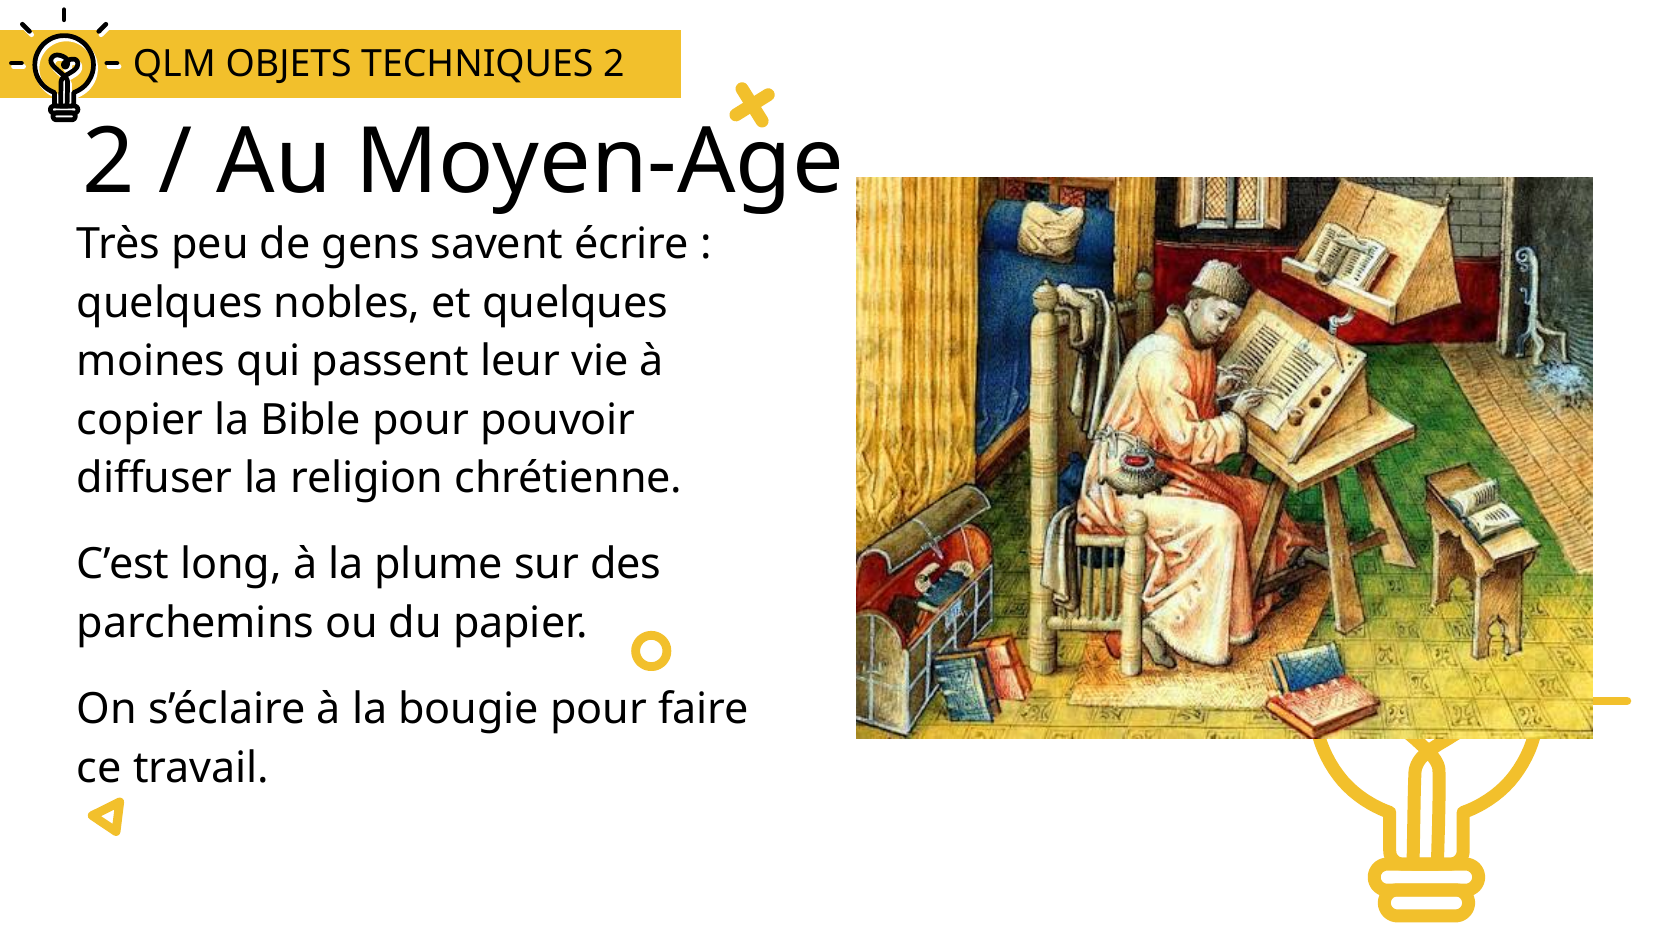

QLM OBJETS TECHNIQUES 2
# 2 / Au Moyen-Age
Très peu de gens savent écrire : quelques nobles, et quelques moines qui passent leur vie à copier la Bible pour pouvoir diffuser la religion chrétienne.
C’est long, à la plume sur des parchemins ou du papier.
On s’éclaire à la bougie pour faire ce travail.